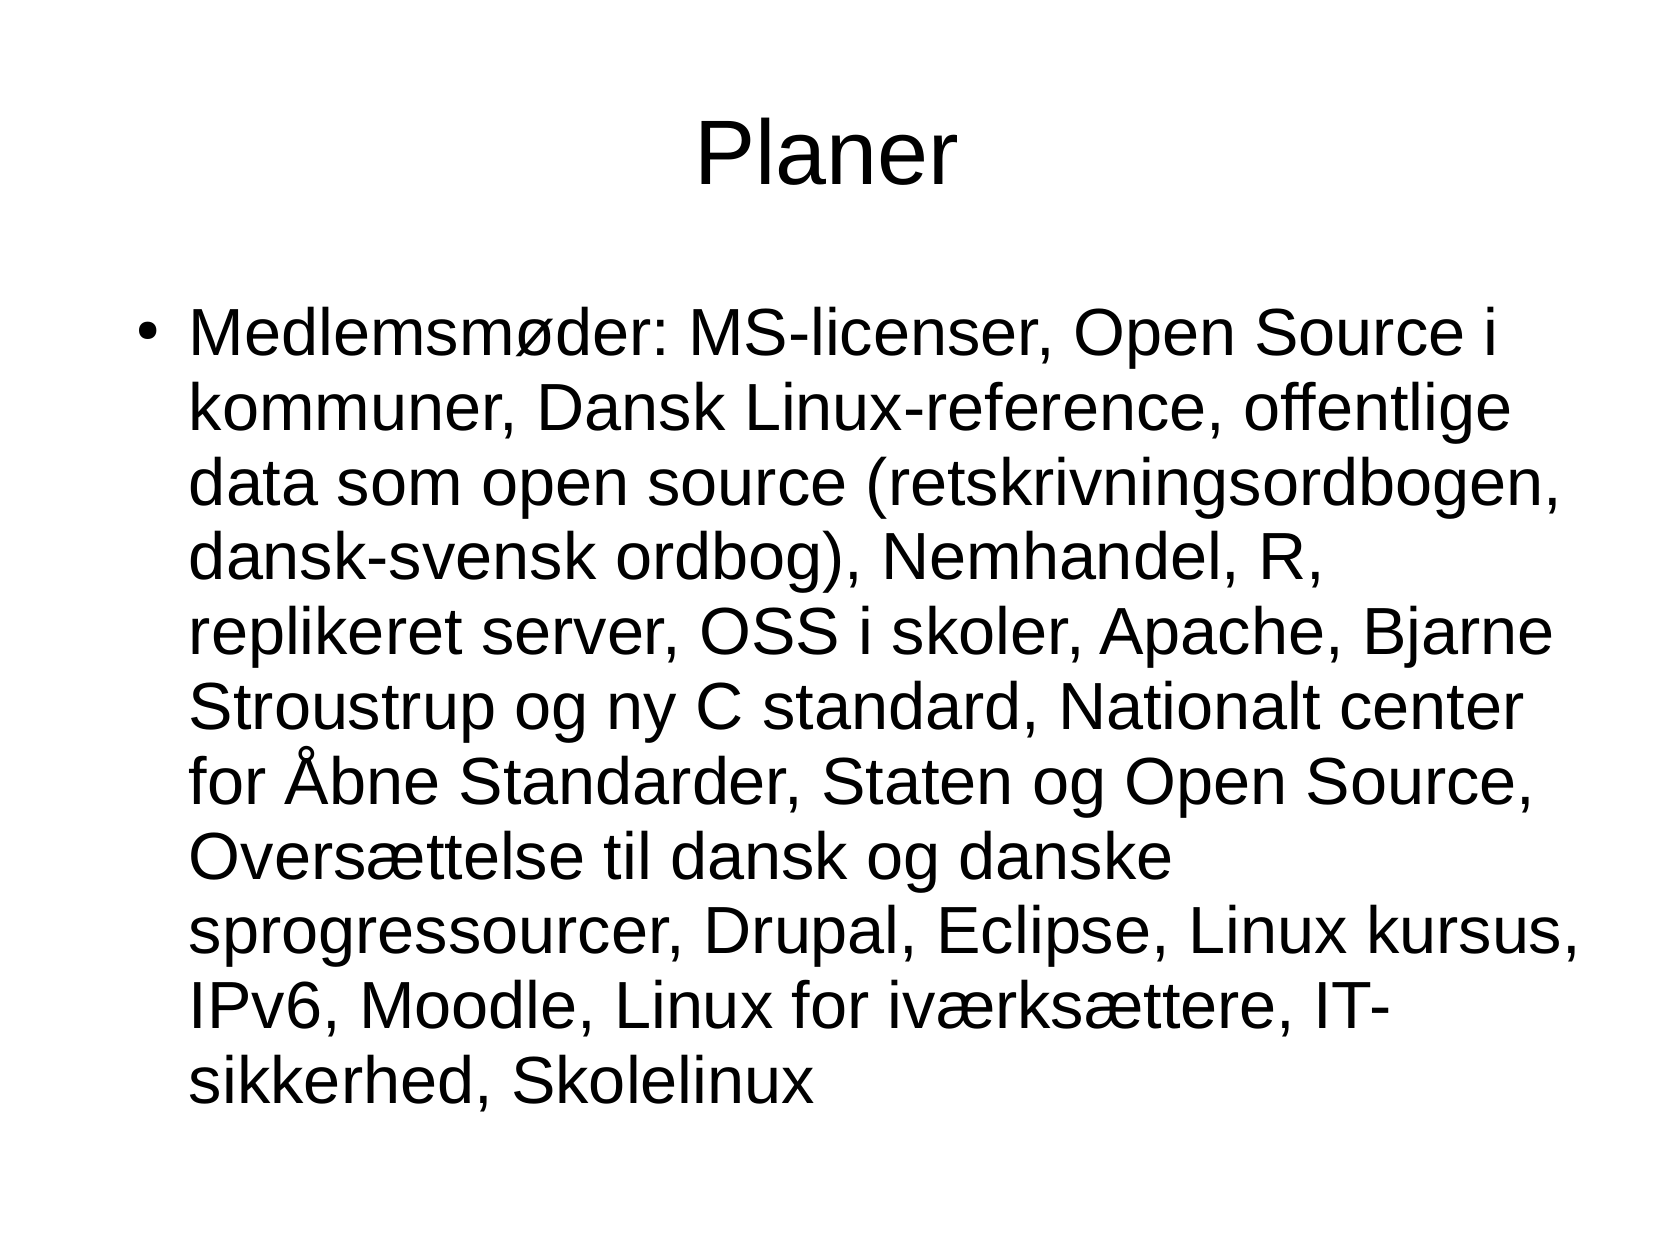

# Planer
Medlemsmøder: MS-licenser, Open Source i kommuner, Dansk Linux-reference, offentlige data som open source (retskrivningsordbogen, dansk-svensk ordbog), Nemhandel, R, replikeret server, OSS i skoler, Apache, Bjarne Stroustrup og ny C standard, Nationalt center for Åbne Standarder, Staten og Open Source, Oversættelse til dansk og danske sprogressourcer, Drupal, Eclipse, Linux kursus, IPv6, Moodle, Linux for iværksættere, IT-sikkerhed, Skolelinux
Arbejdsgrupper og Wiki om emner